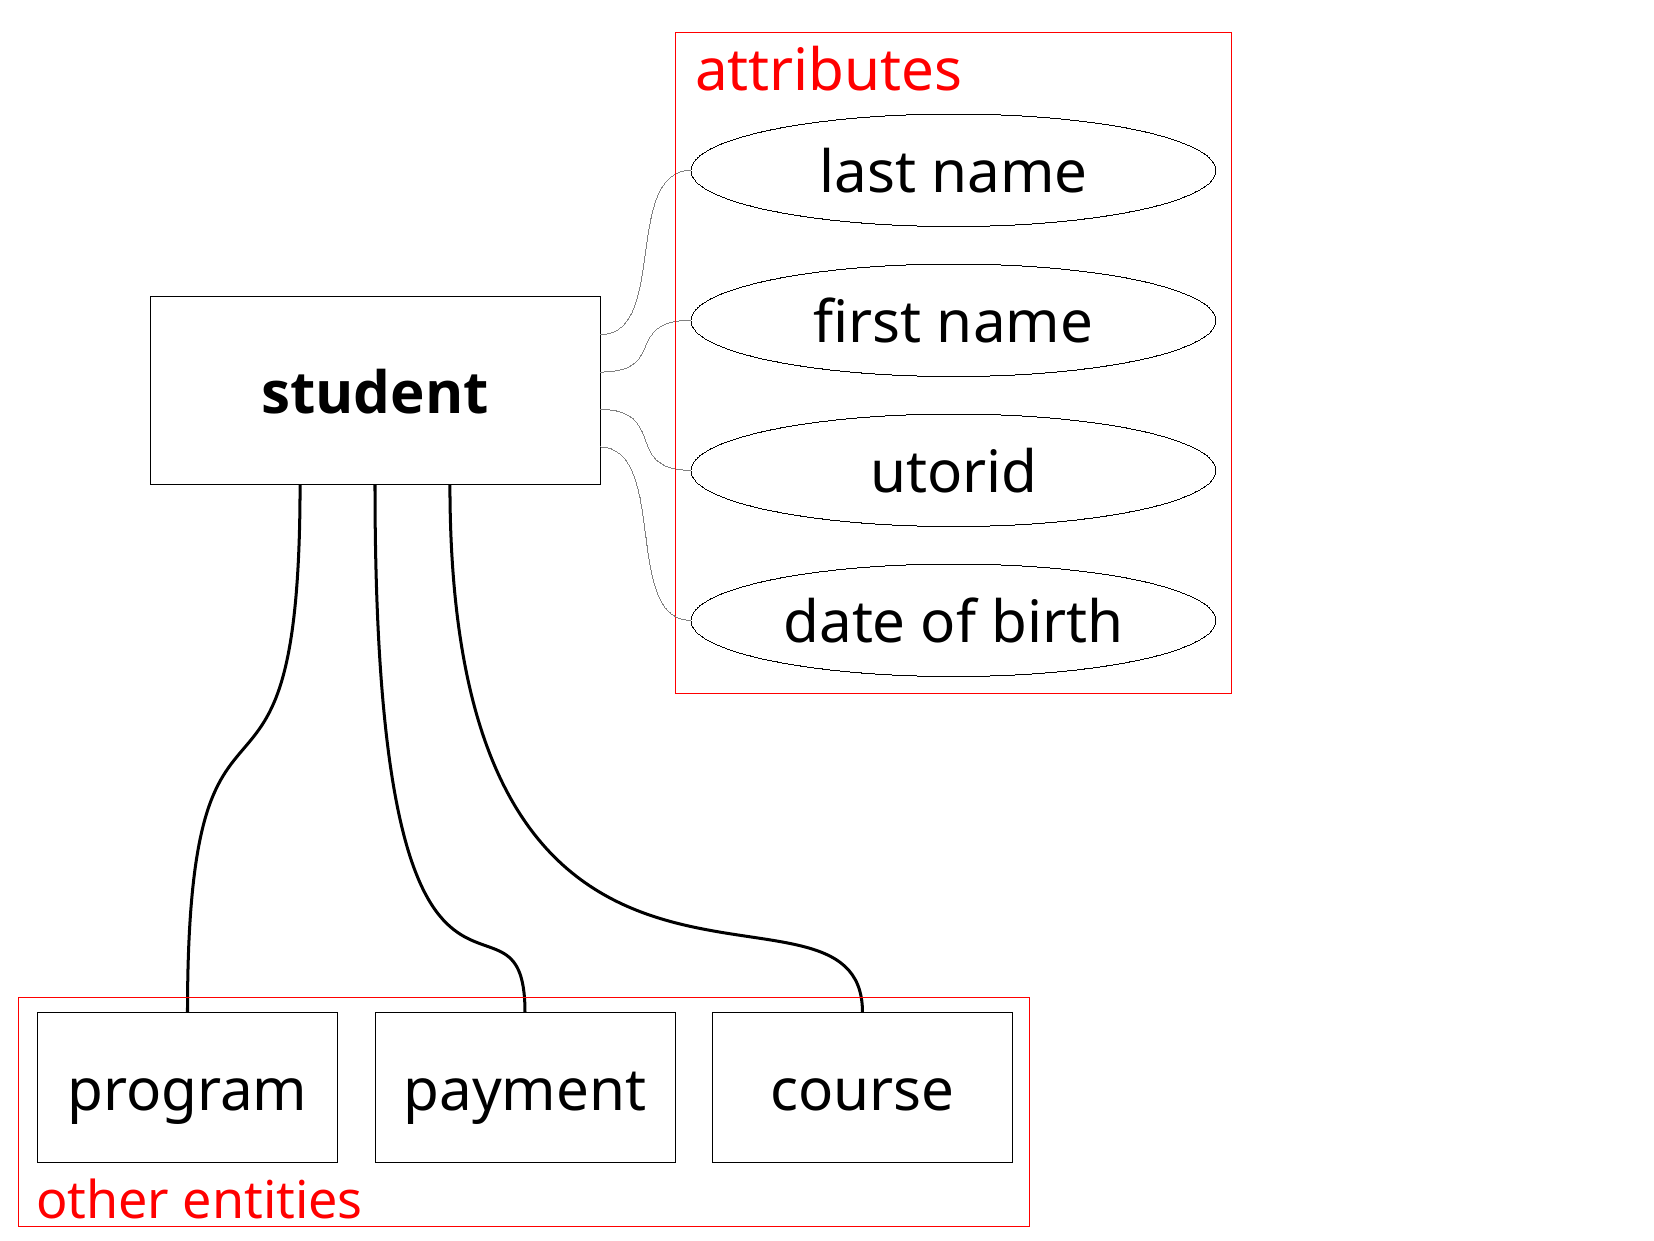

attributes
last name
first name
student
utorid
date of birth
program
payment
course
other entities